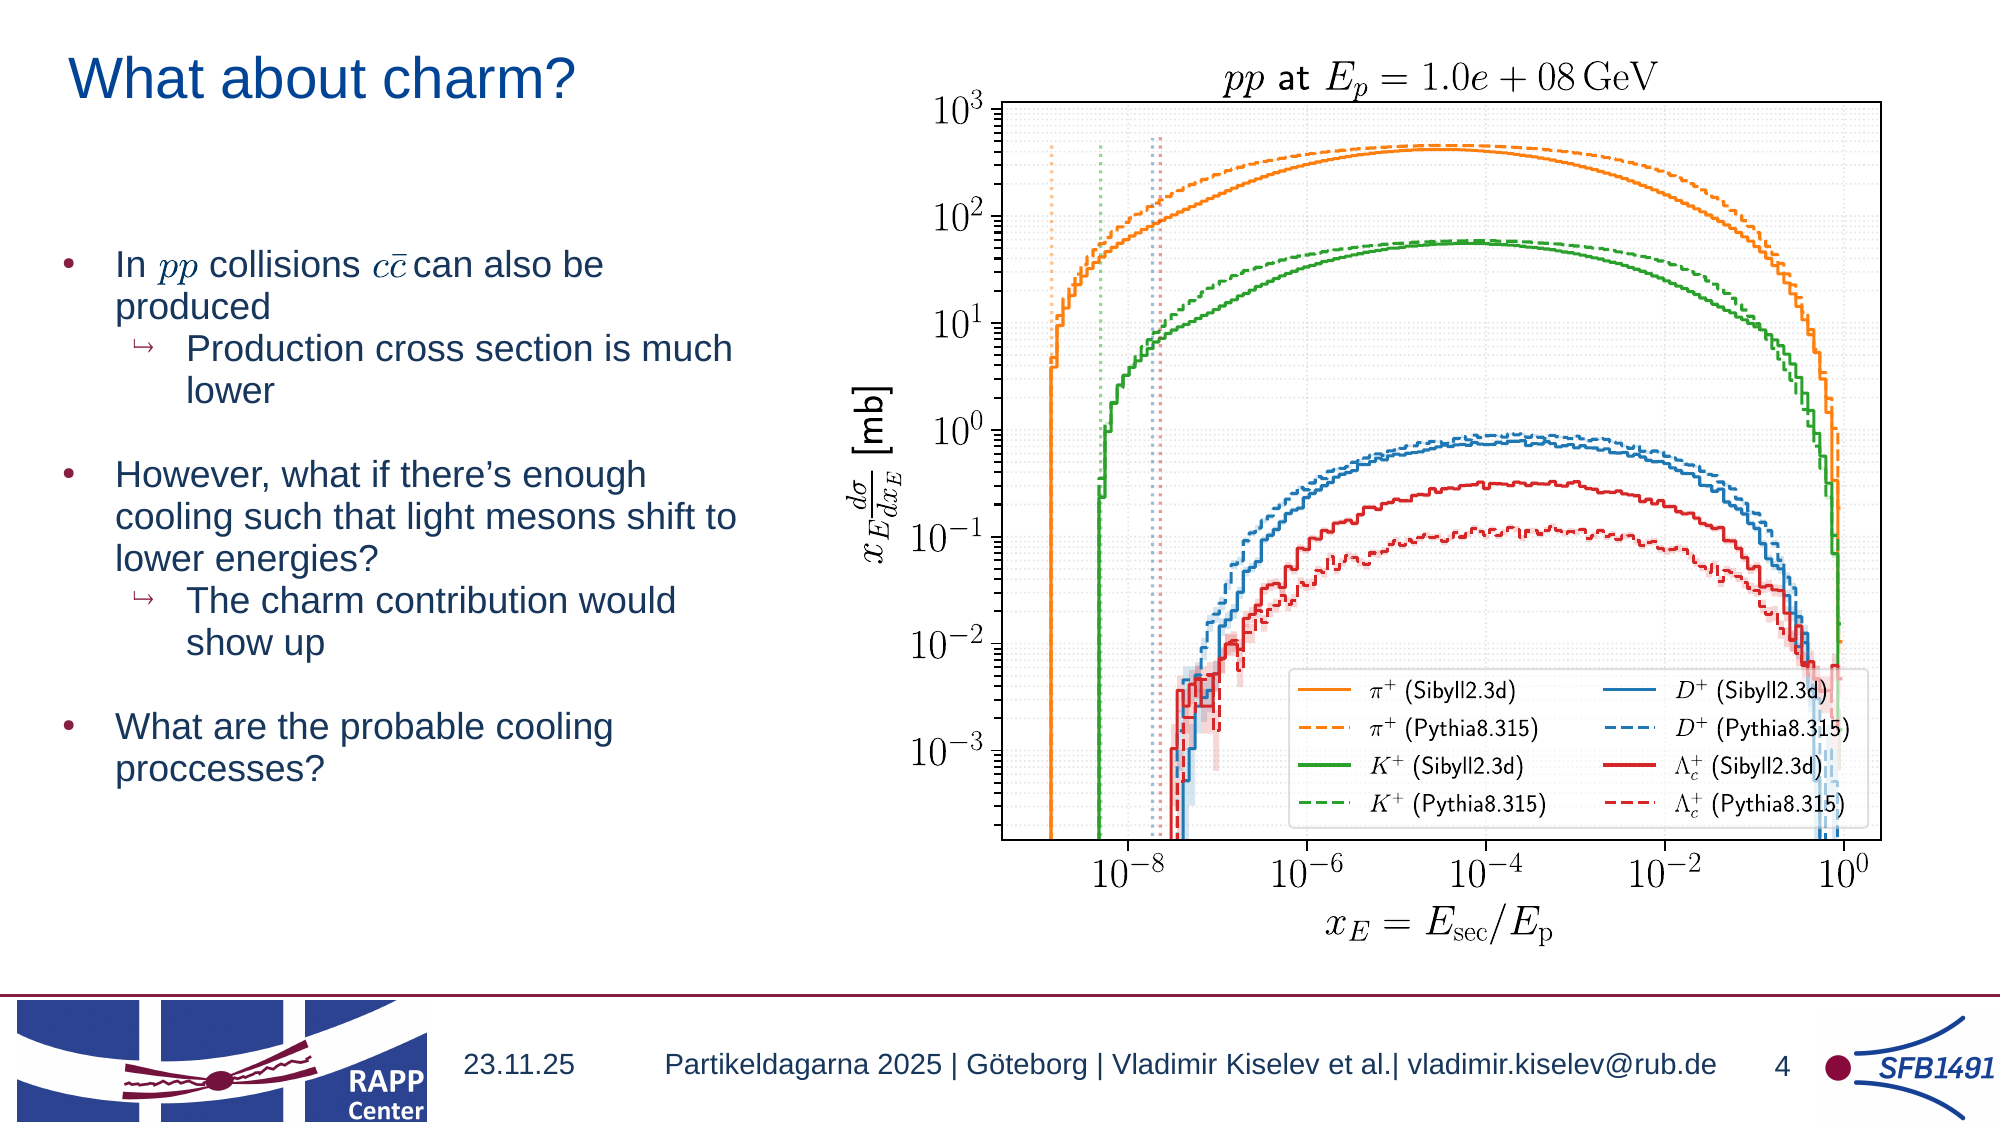

# What about charm?
In collisions can also be produced
Production cross section is much lower
However, what if there’s enough cooling such that light mesons shift to lower energies?
The charm contribution would show up
What are the probable cooling proccesses?
23.11.25
Partikeldagarna 2025 | Göteborg | Vladimir Kiselev et al.| vladimir.kiselev@rub.de